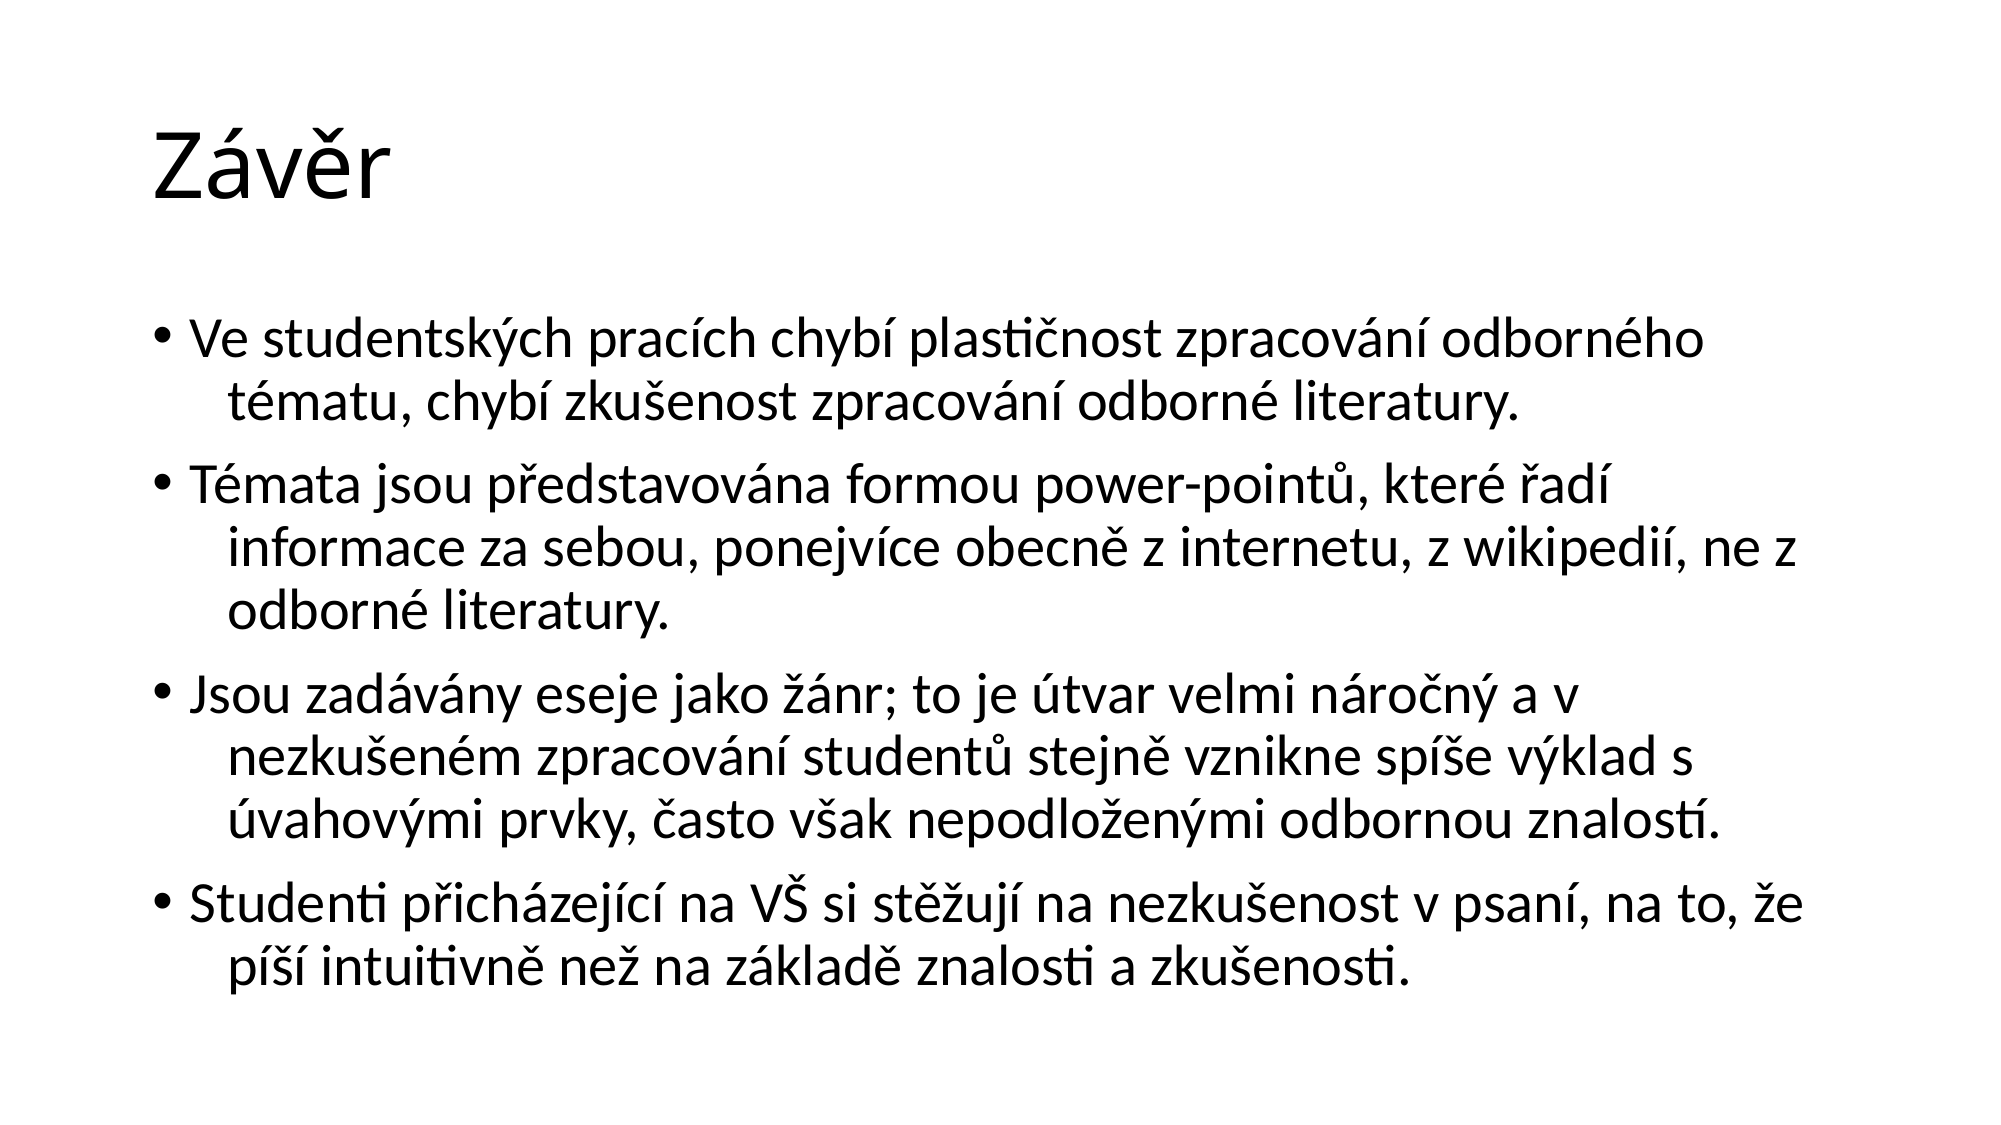

# Závěr
Ve studentských pracích chybí plastičnost zpracování odborného tématu, chybí zkušenost zpracování odborné literatury.
Témata jsou představována formou power-pointů, které řadí informace za sebou, ponejvíce obecně z internetu, z wikipedií, ne z odborné literatury.
Jsou zadávány eseje jako žánr; to je útvar velmi náročný a v nezkušeném zpracování studentů stejně vznikne spíše výklad s úvahovými prvky, často však nepodloženými odbornou znalostí.
Studenti přicházející na VŠ si stěžují na nezkušenost v psaní, na to, že píší intuitivně než na základě znalosti a zkušenosti.